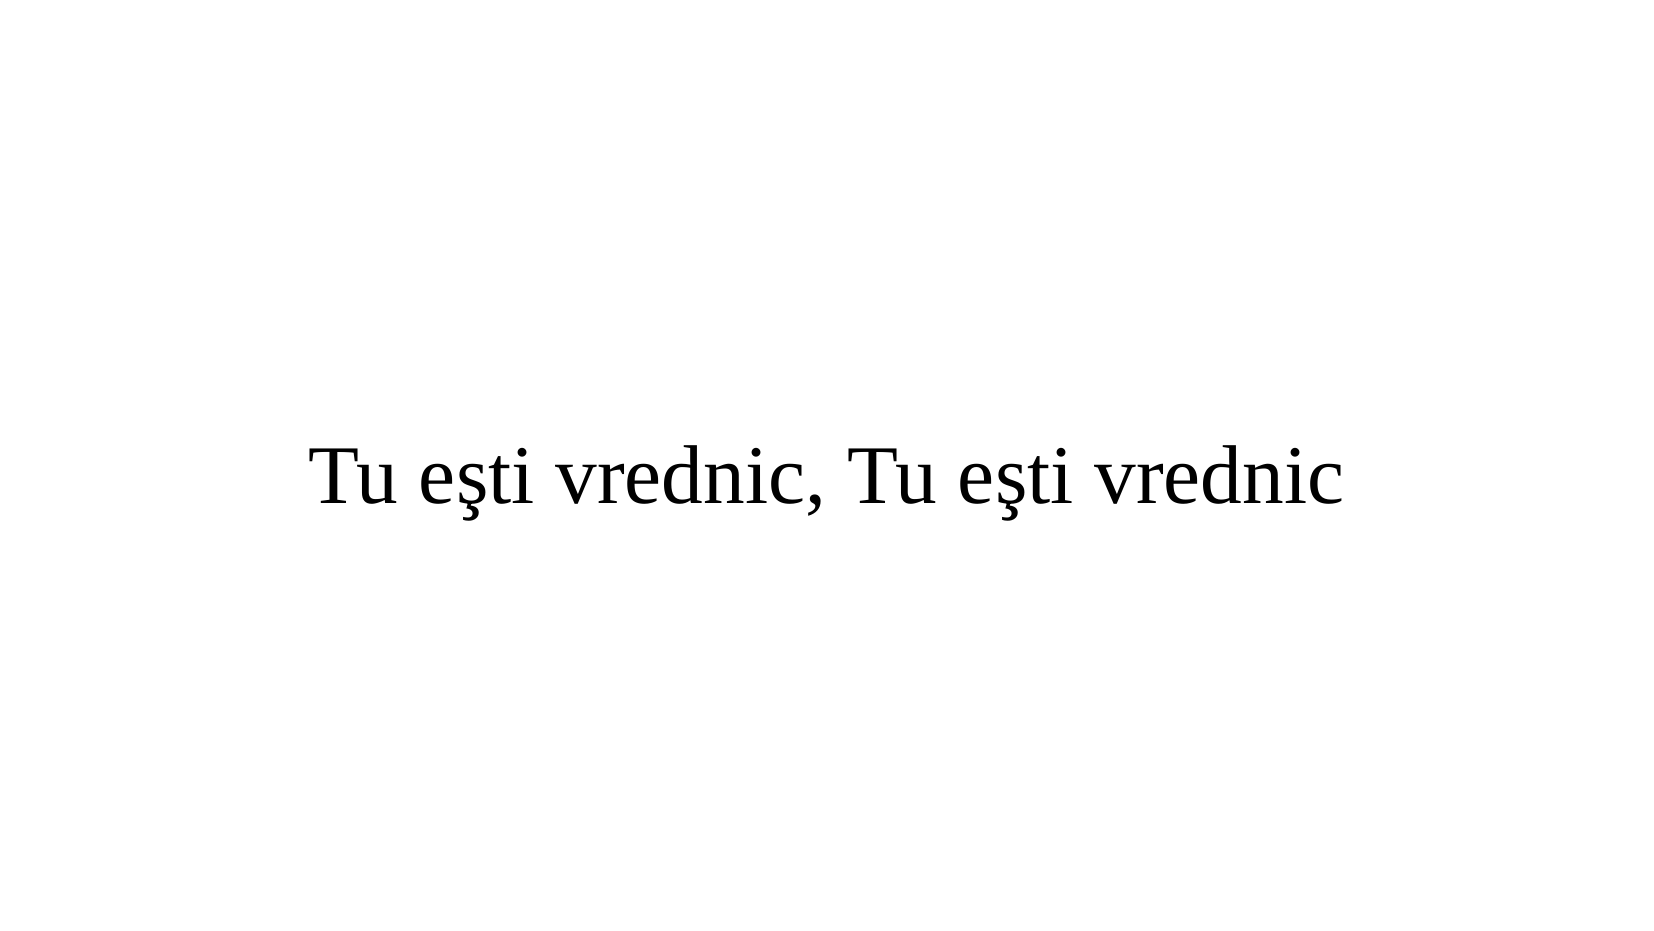

# Tu eşti vrednic, Tu eşti vrednic